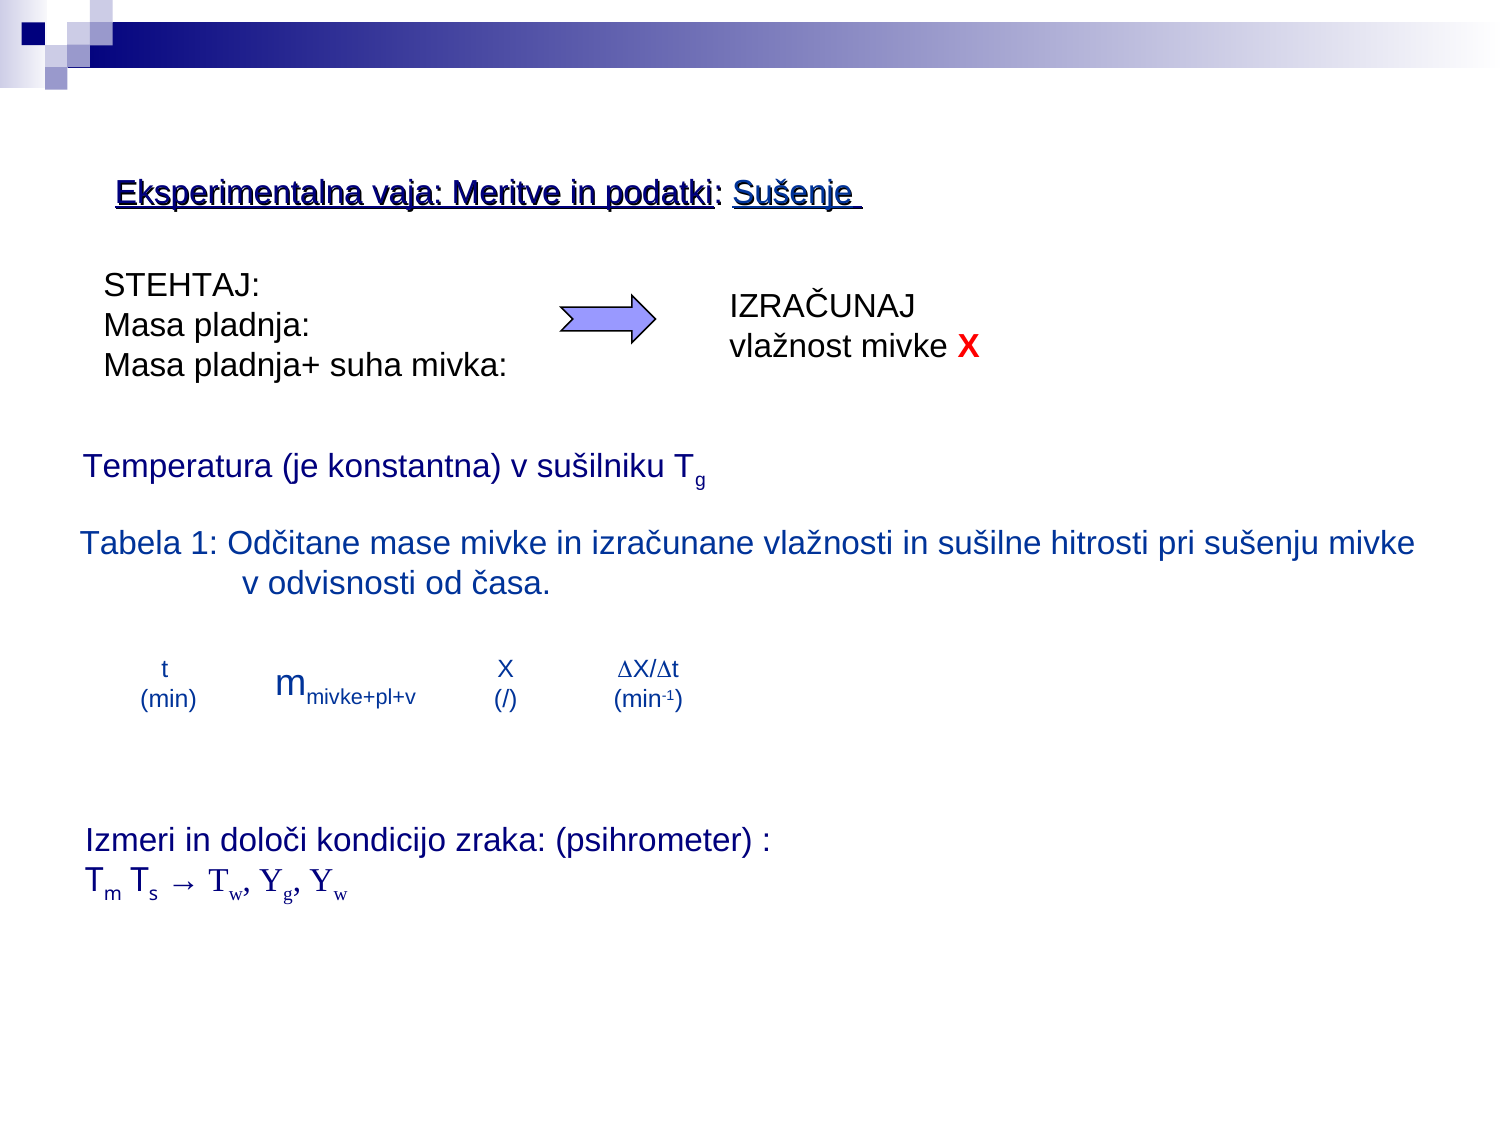

Eksperimentalna vaja: Meritve in podatki: Sušenje
STEHTAJ:
Masa pladnja:
Masa pladnja+ suha mivka:
IZRAČUNAJ
vlažnost mivke X
Temperatura (je konstantna) v sušilniku Tg
Tabela 1: Odčitane mase mivke in izračunane vlažnosti in sušilne hitrosti pri sušenju mivke v odvisnosti od časa.
| t (min) | mmivke+pl+v | X (/) | X/t (min-1) |
| --- | --- | --- | --- |
| | | | |
Izmeri in določi kondicijo zraka: (psihrometer) :
Tm Ts → Tw, Yg, Yw